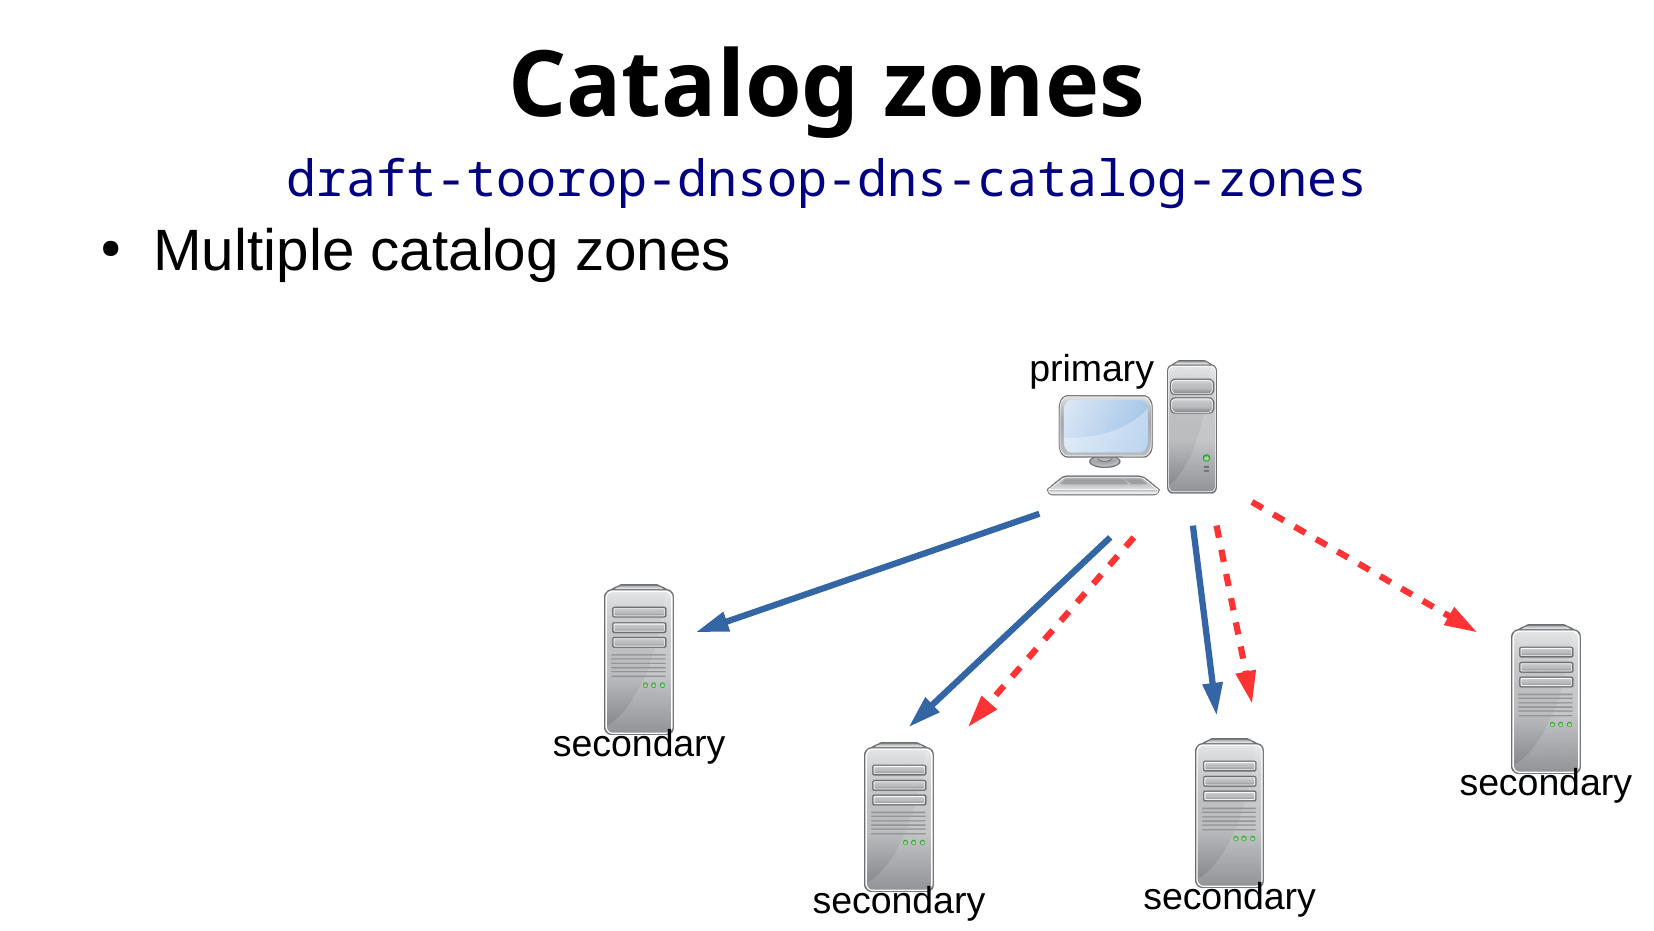

Catalog zones
draft-toorop-dnsop-dns-catalog-zones
# Multiple catalog zones
primary
secondary
secondary
secondary
secondary